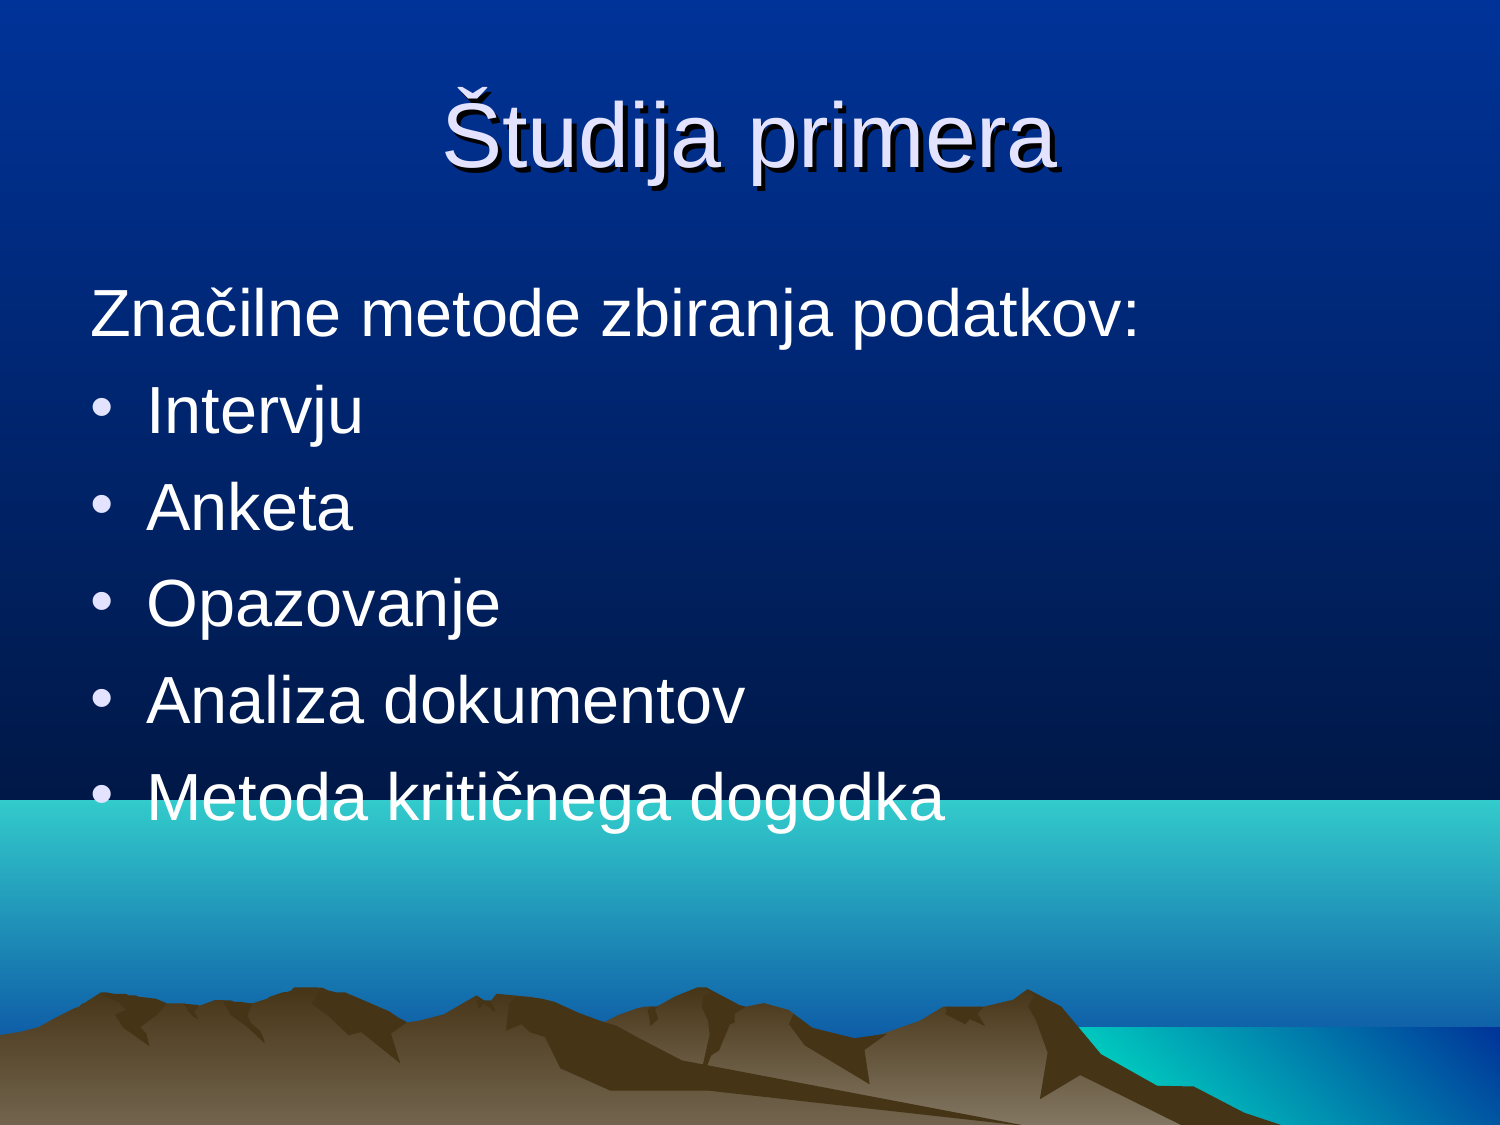

# Študija primera
Značilne metode zbiranja podatkov:
Intervju
Anketa
Opazovanje
Analiza dokumentov
Metoda kritičnega dogodka